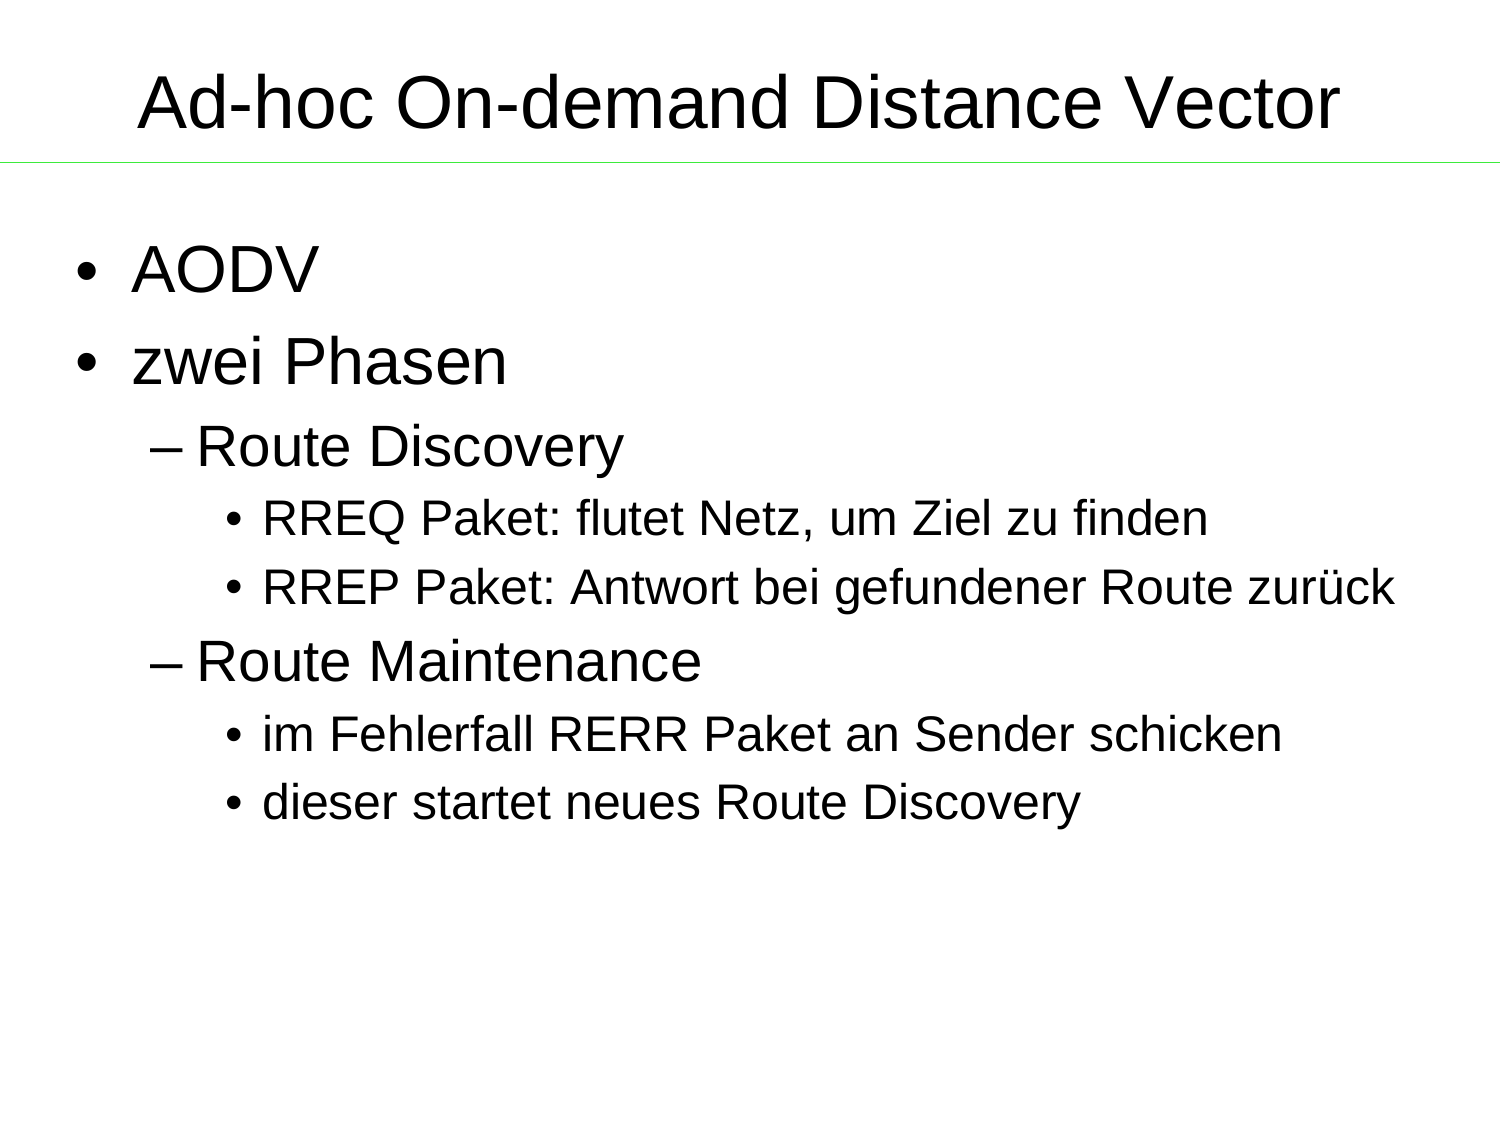

# Ad-hoc On-demand Distance Vector
AODV
zwei Phasen
Route Discovery
RREQ Paket: flutet Netz, um Ziel zu finden
RREP Paket: Antwort bei gefundener Route zurück
Route Maintenance
im Fehlerfall RERR Paket an Sender schicken
dieser startet neues Route Discovery